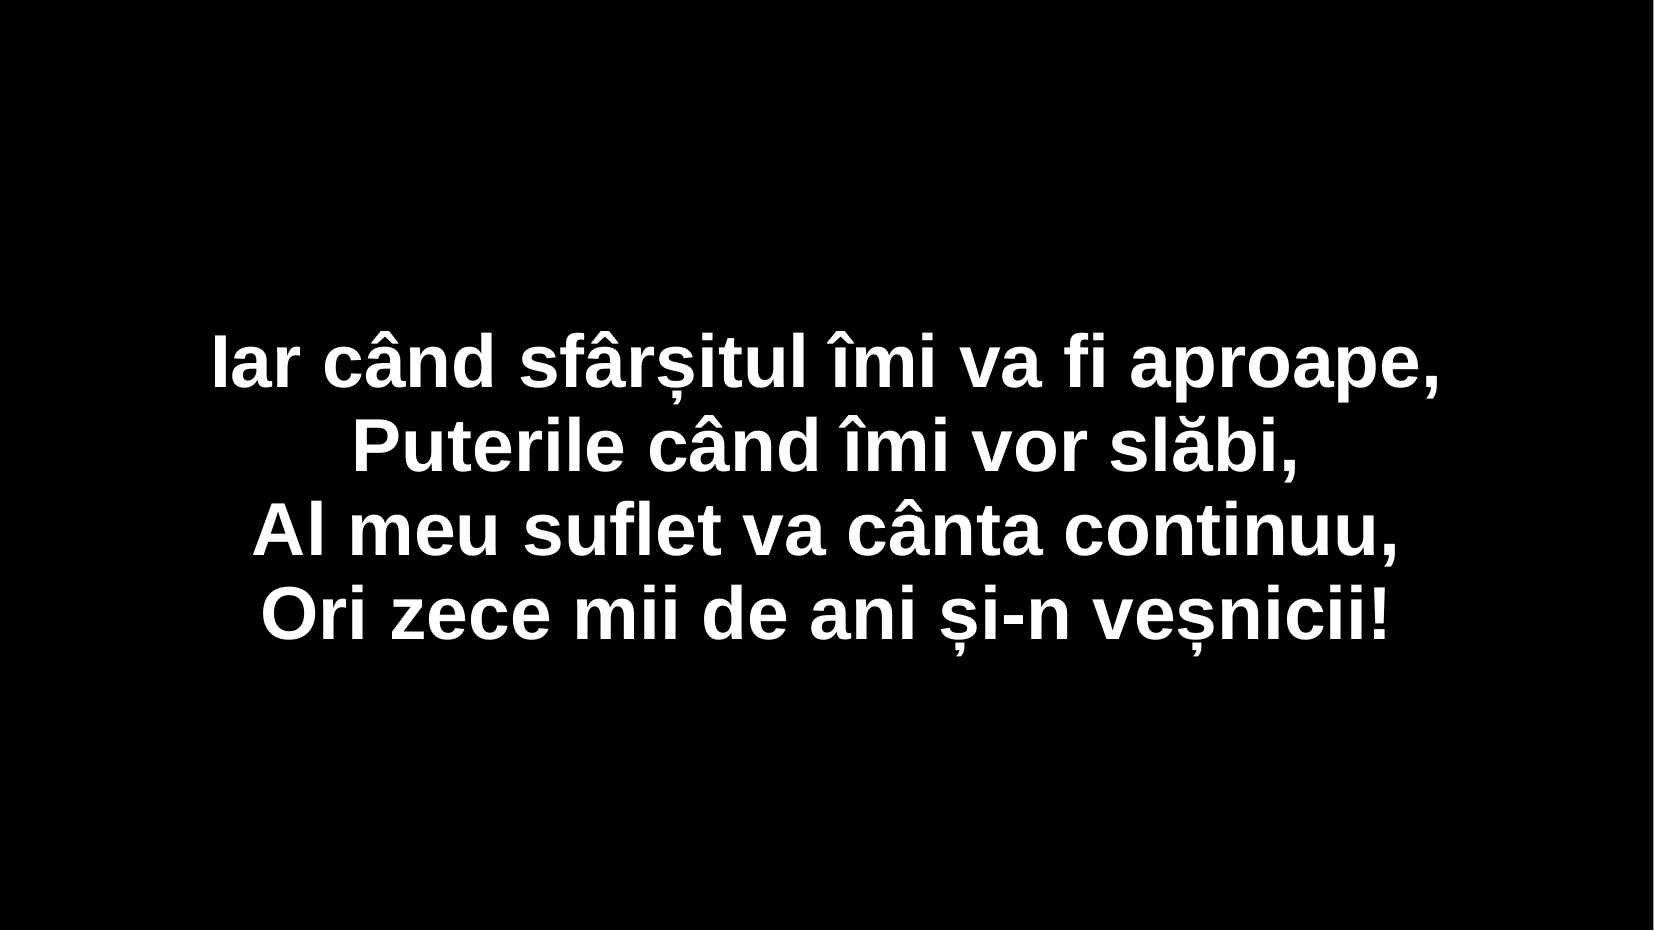

# Iar când sfârșitul îmi va fi aproape,
Puterile când îmi vor slăbi,
Al meu suflet va cânta continuu,
Ori zece mii de ani și-n veșnicii!